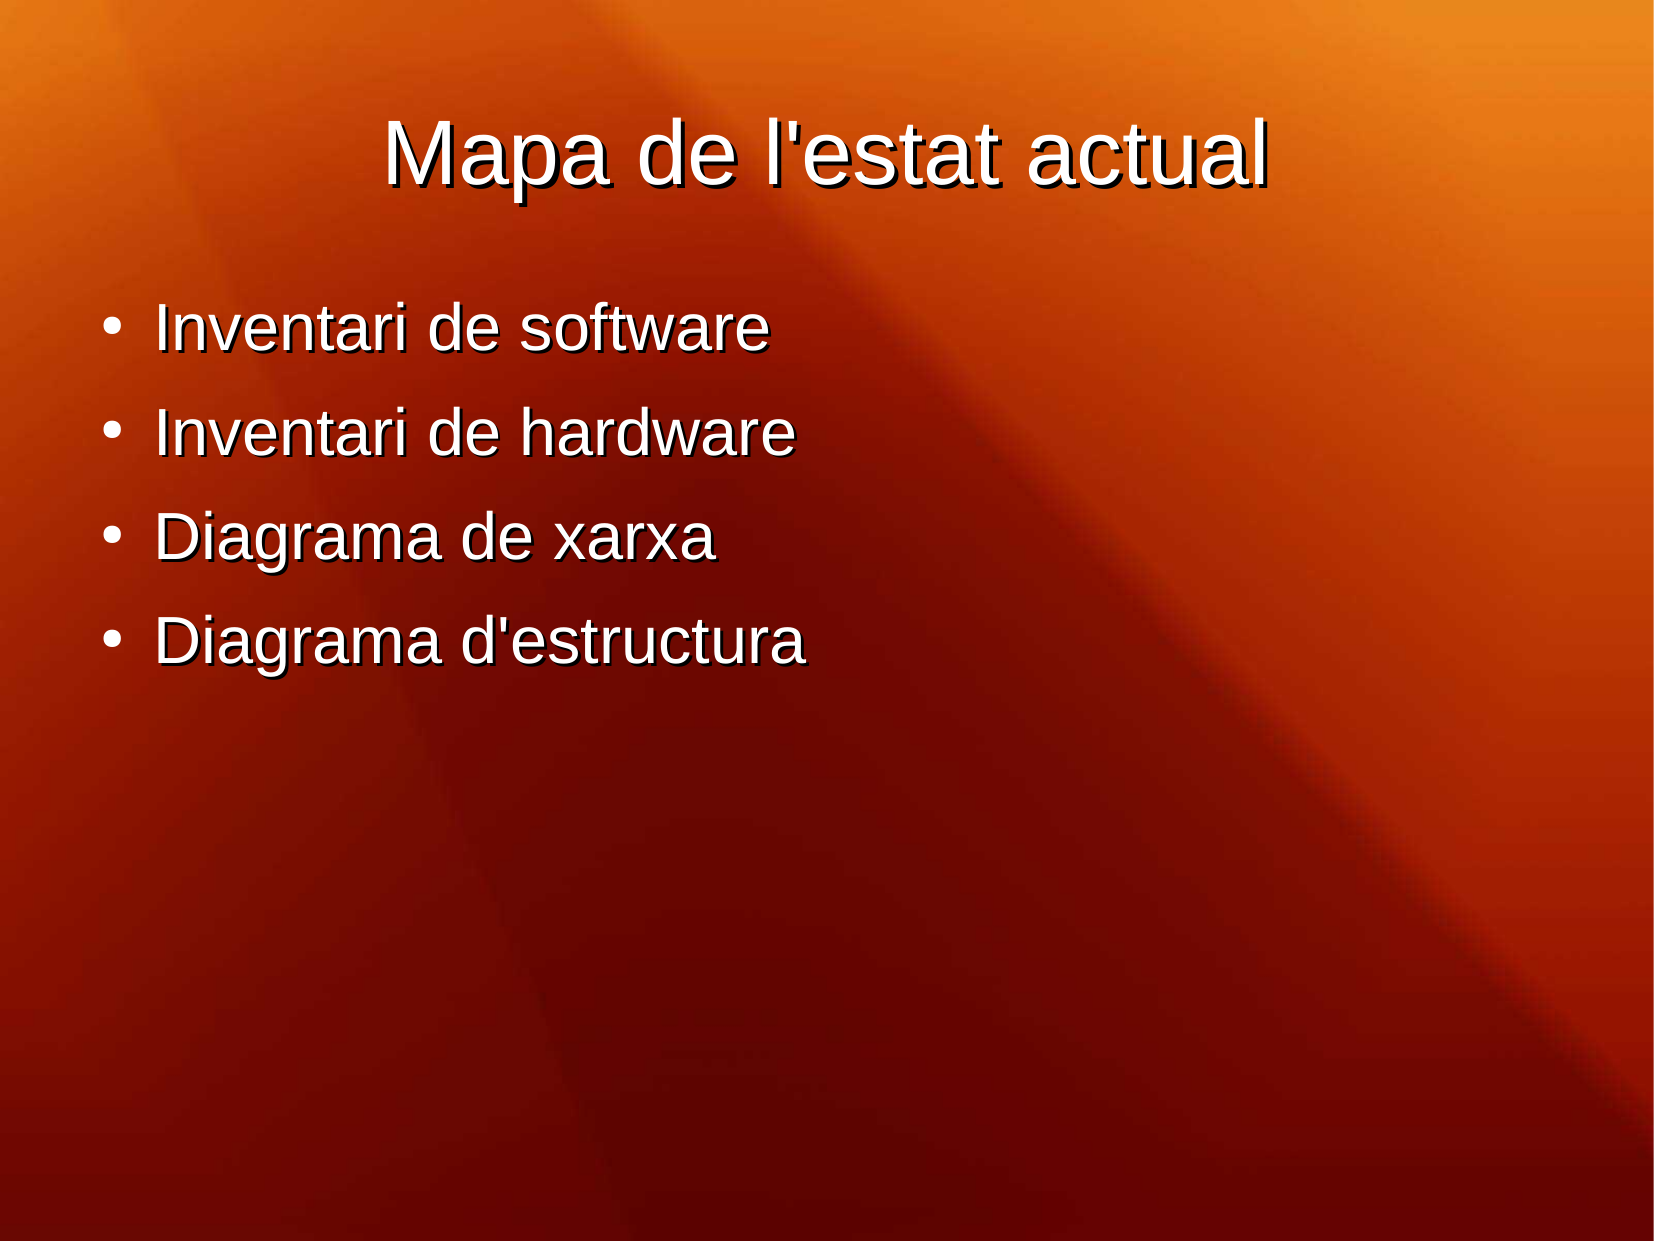

# Mapa de l'estat actual
Inventari de software
Inventari de hardware
Diagrama de xarxa
Diagrama d'estructura